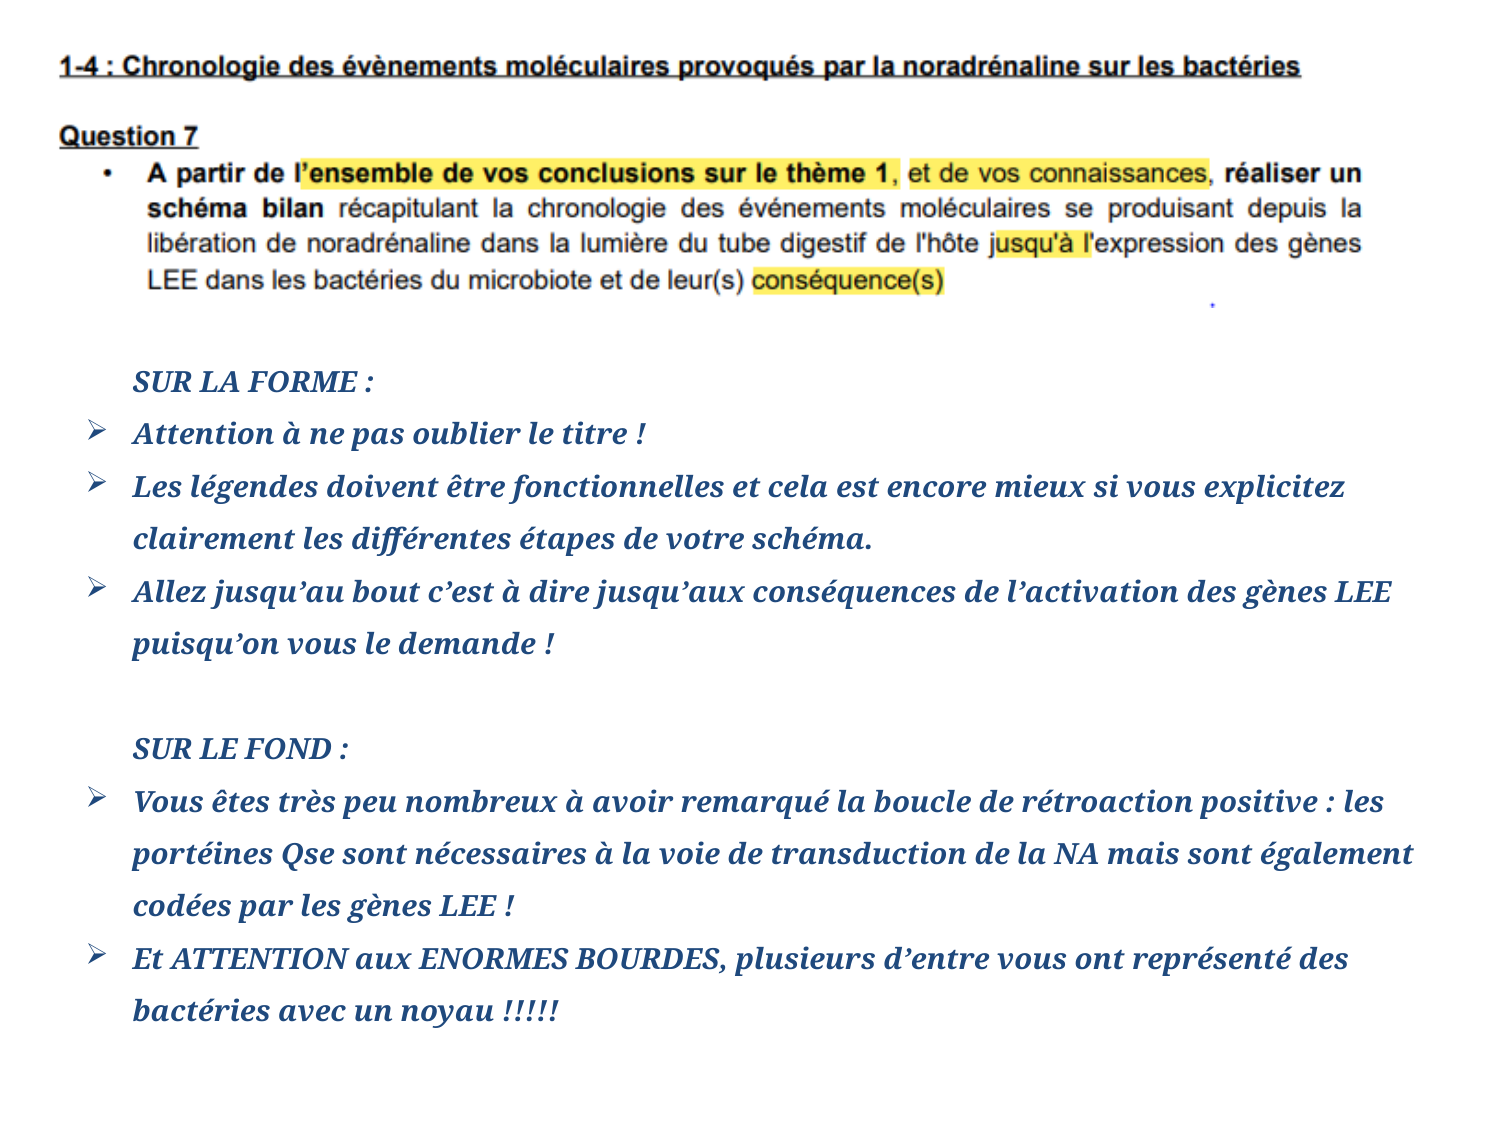

SUR LA FORME :
Attention à ne pas oublier le titre !
Les légendes doivent être fonctionnelles et cela est encore mieux si vous explicitez clairement les différentes étapes de votre schéma.
Allez jusqu’au bout c’est à dire jusqu’aux conséquences de l’activation des gènes LEE puisqu’on vous le demande !
SUR LE FOND :
Vous êtes très peu nombreux à avoir remarqué la boucle de rétroaction positive : les portéines Qse sont nécessaires à la voie de transduction de la NA mais sont également codées par les gènes LEE !
Et ATTENTION aux ENORMES BOURDES, plusieurs d’entre vous ont représenté des bactéries avec un noyau !!!!!